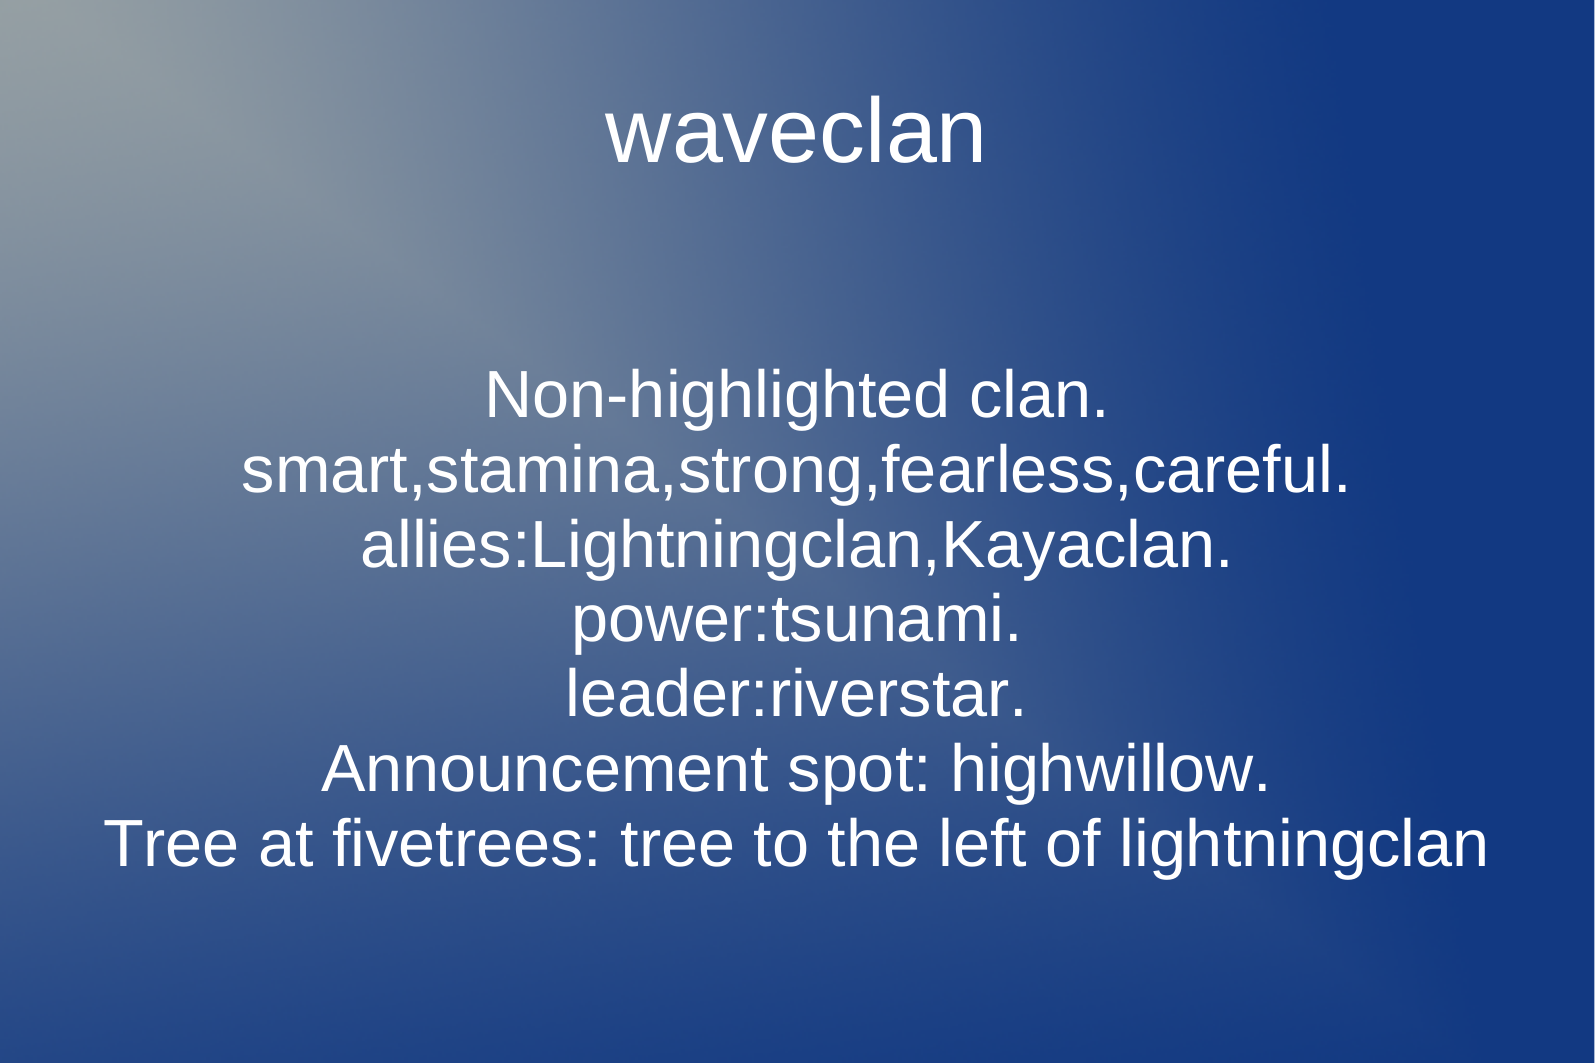

# waveclan
Non-highlighted clan.
smart,stamina,strong,fearless,careful.
allies:Lightningclan,Kayaclan.
power:tsunami.
leader:riverstar.
Announcement spot: highwillow.
Tree at fivetrees: tree to the left of lightningclan